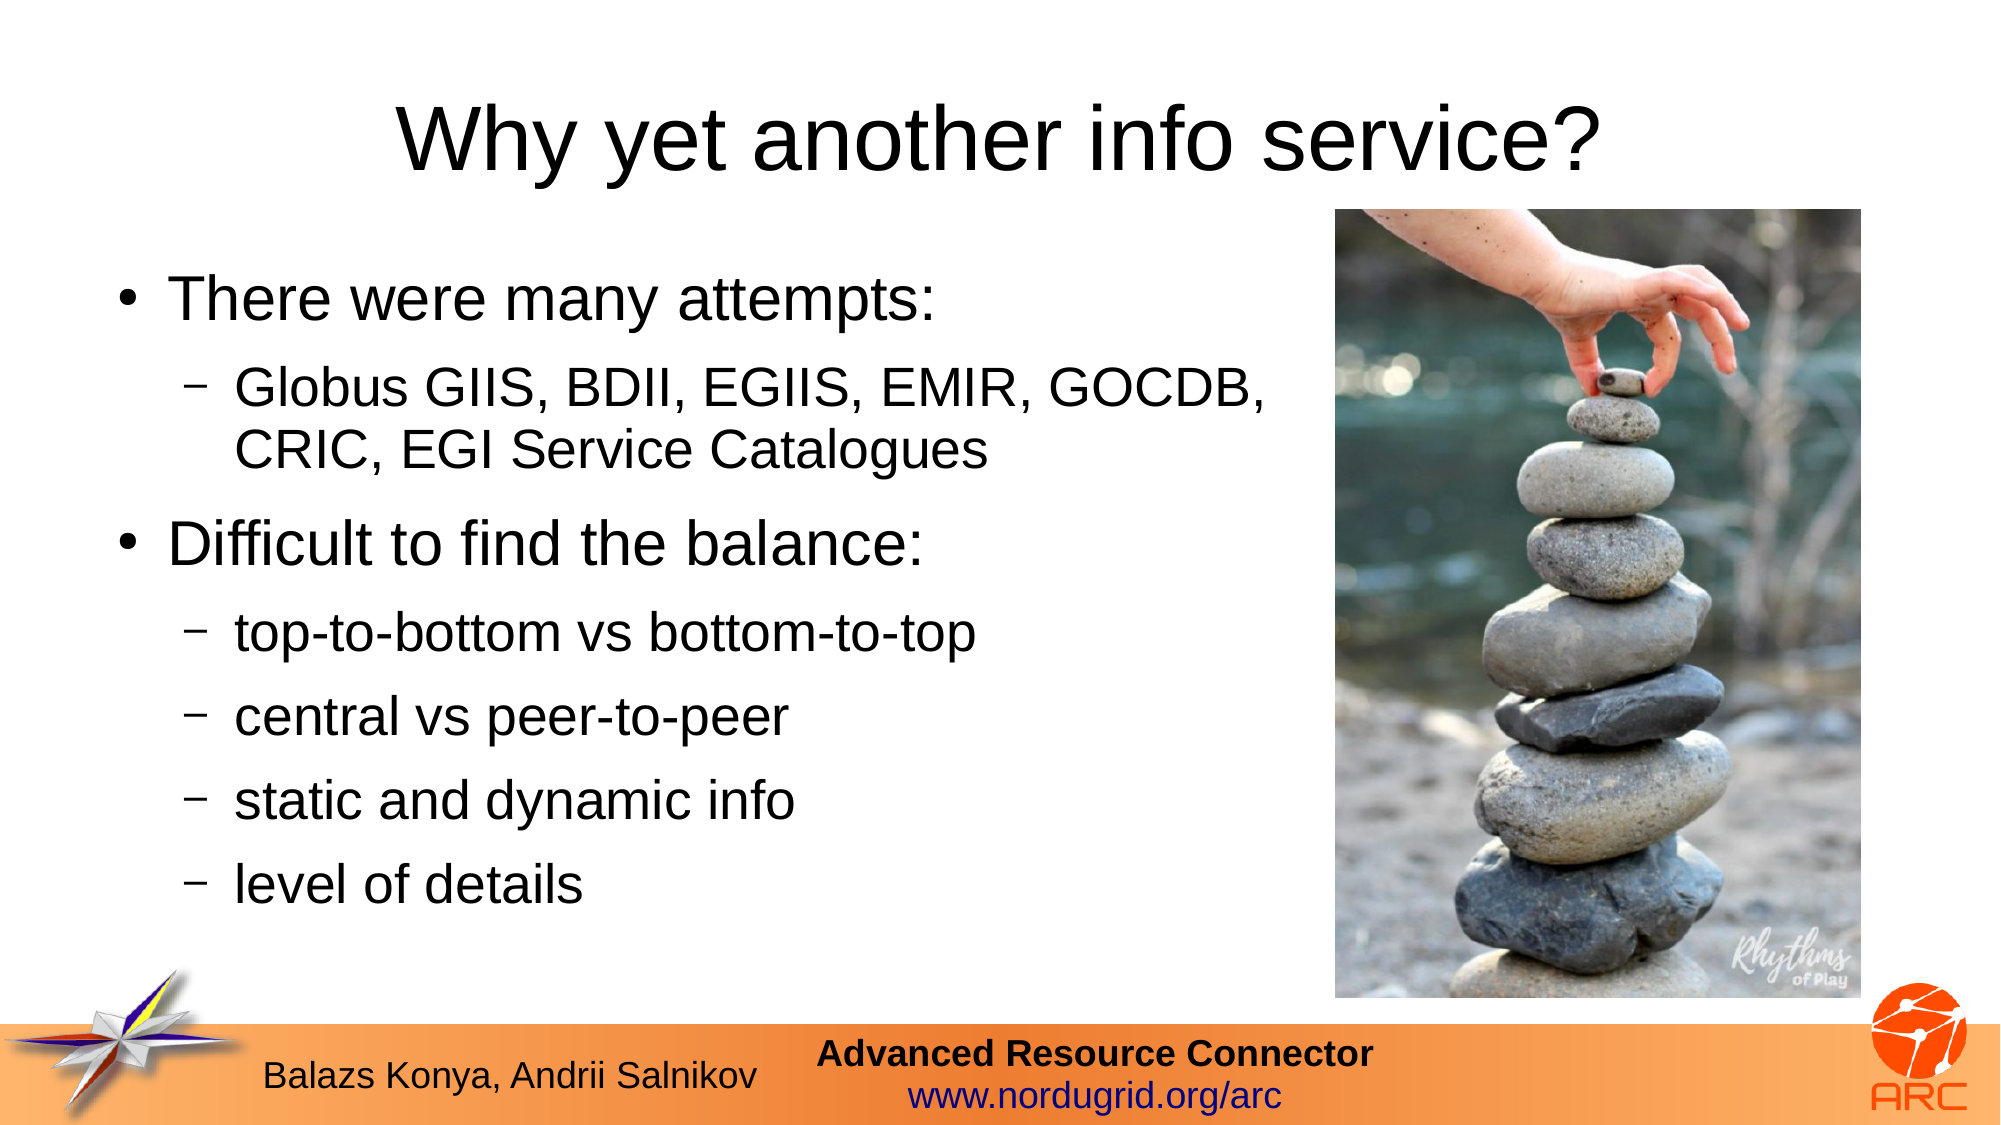

# Why yet another info service?
There were many attempts:
Globus GIIS, BDII, EGIIS, EMIR, GOCDB,
CRIC, EGI Service Catalogues
Difficult to find the balance:
top-to-bottom vs bottom-to-top
central vs peer-to-peer
static and dynamic info
level of details
Balazs Konya, Andrii Salnikov